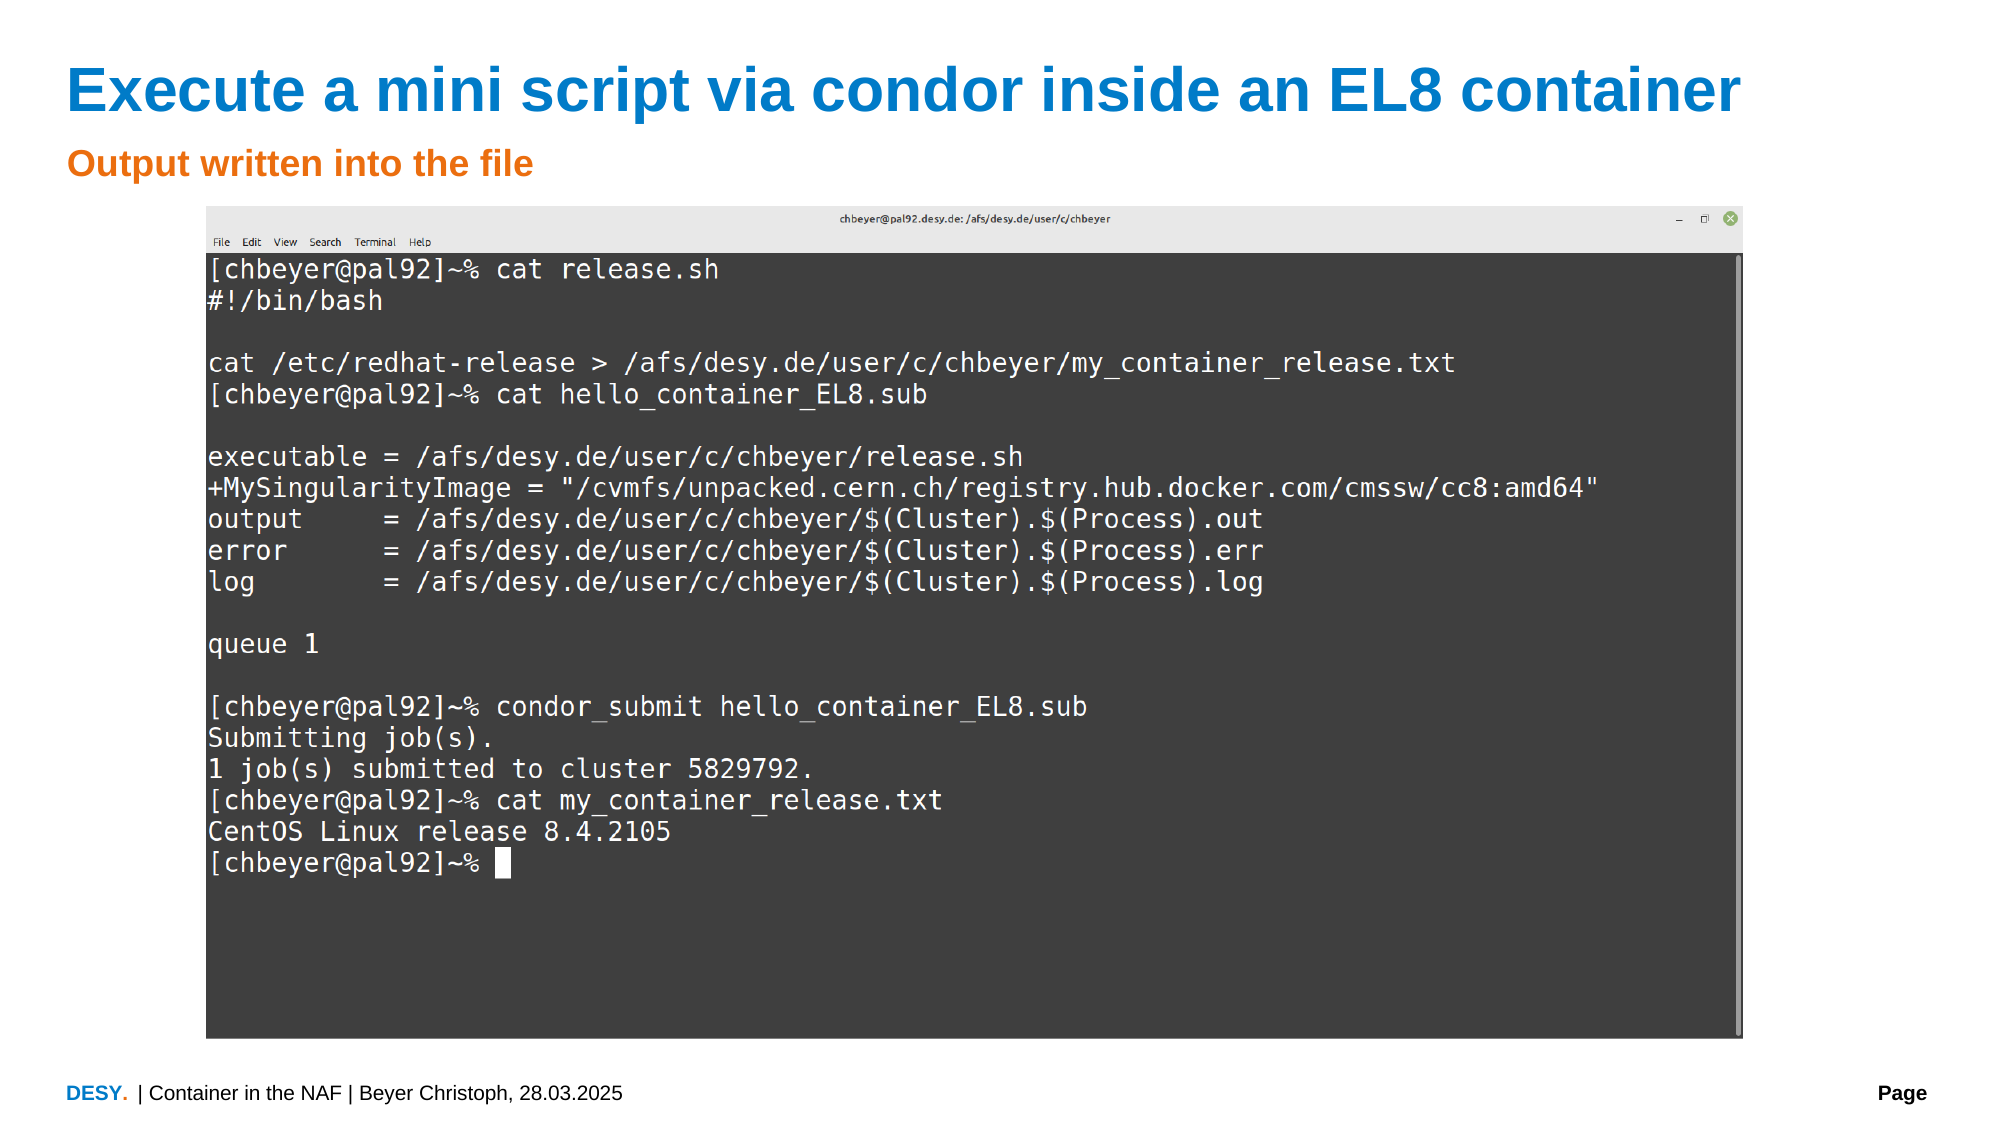

# Execute a mini script via condor inside an EL8 container
Output written into the file
| Container in the NAF | Beyer Christoph, 28.03.2025